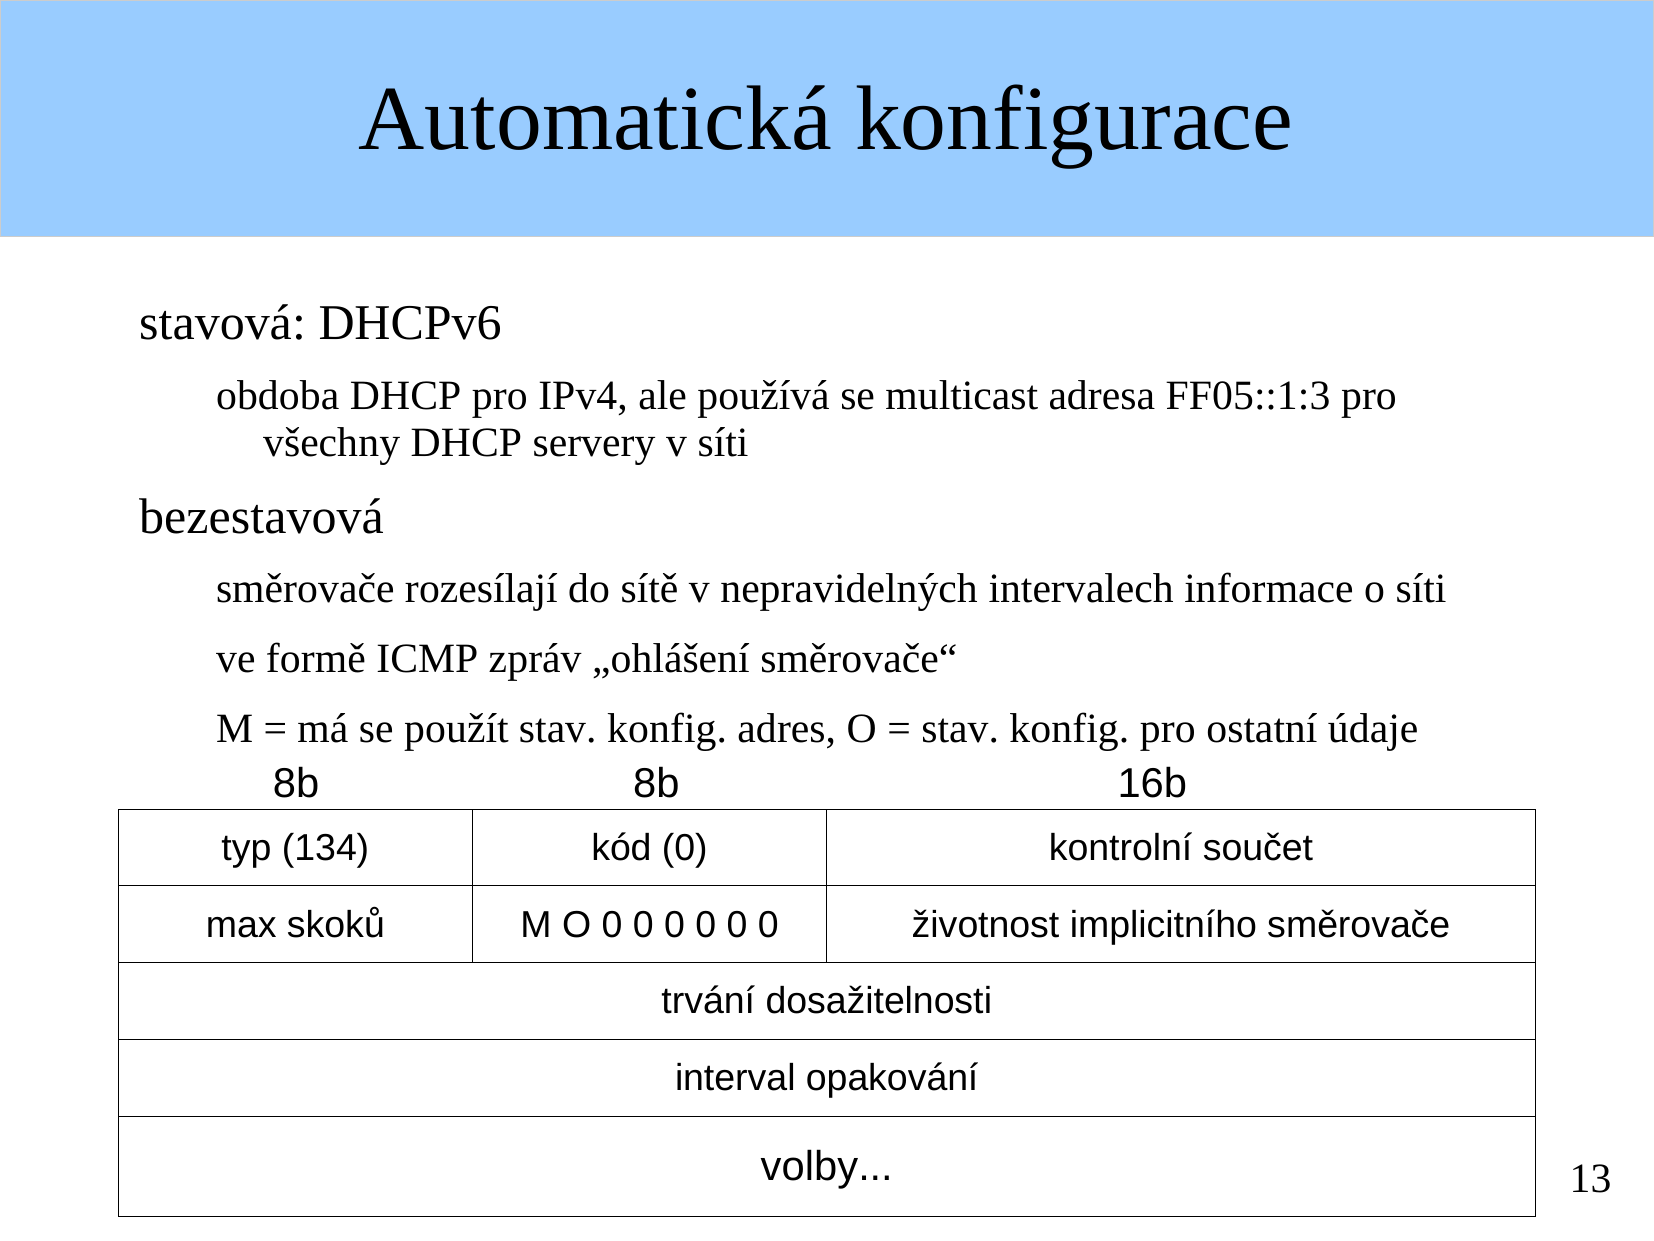

# Automatická konfigurace
stavová: DHCPv6
obdoba DHCP pro IPv4, ale používá se multicast adresa FF05::1:3 pro všechny DHCP servery v síti
bezestavová
směrovače rozesílají do sítě v nepravidelných intervalech informace o síti
ve formě ICMP zpráv „ohlášení směrovače“
M = má se použít stav. konfig. adres, O = stav. konfig. pro ostatní údaje
16b
8b
8b
typ (134)
kód (0)
kontrolní součet
max skoků
M O 0 0 0 0 0 0
životnost implicitního směrovače
trvání dosažitelnosti
interval opakování
volby...